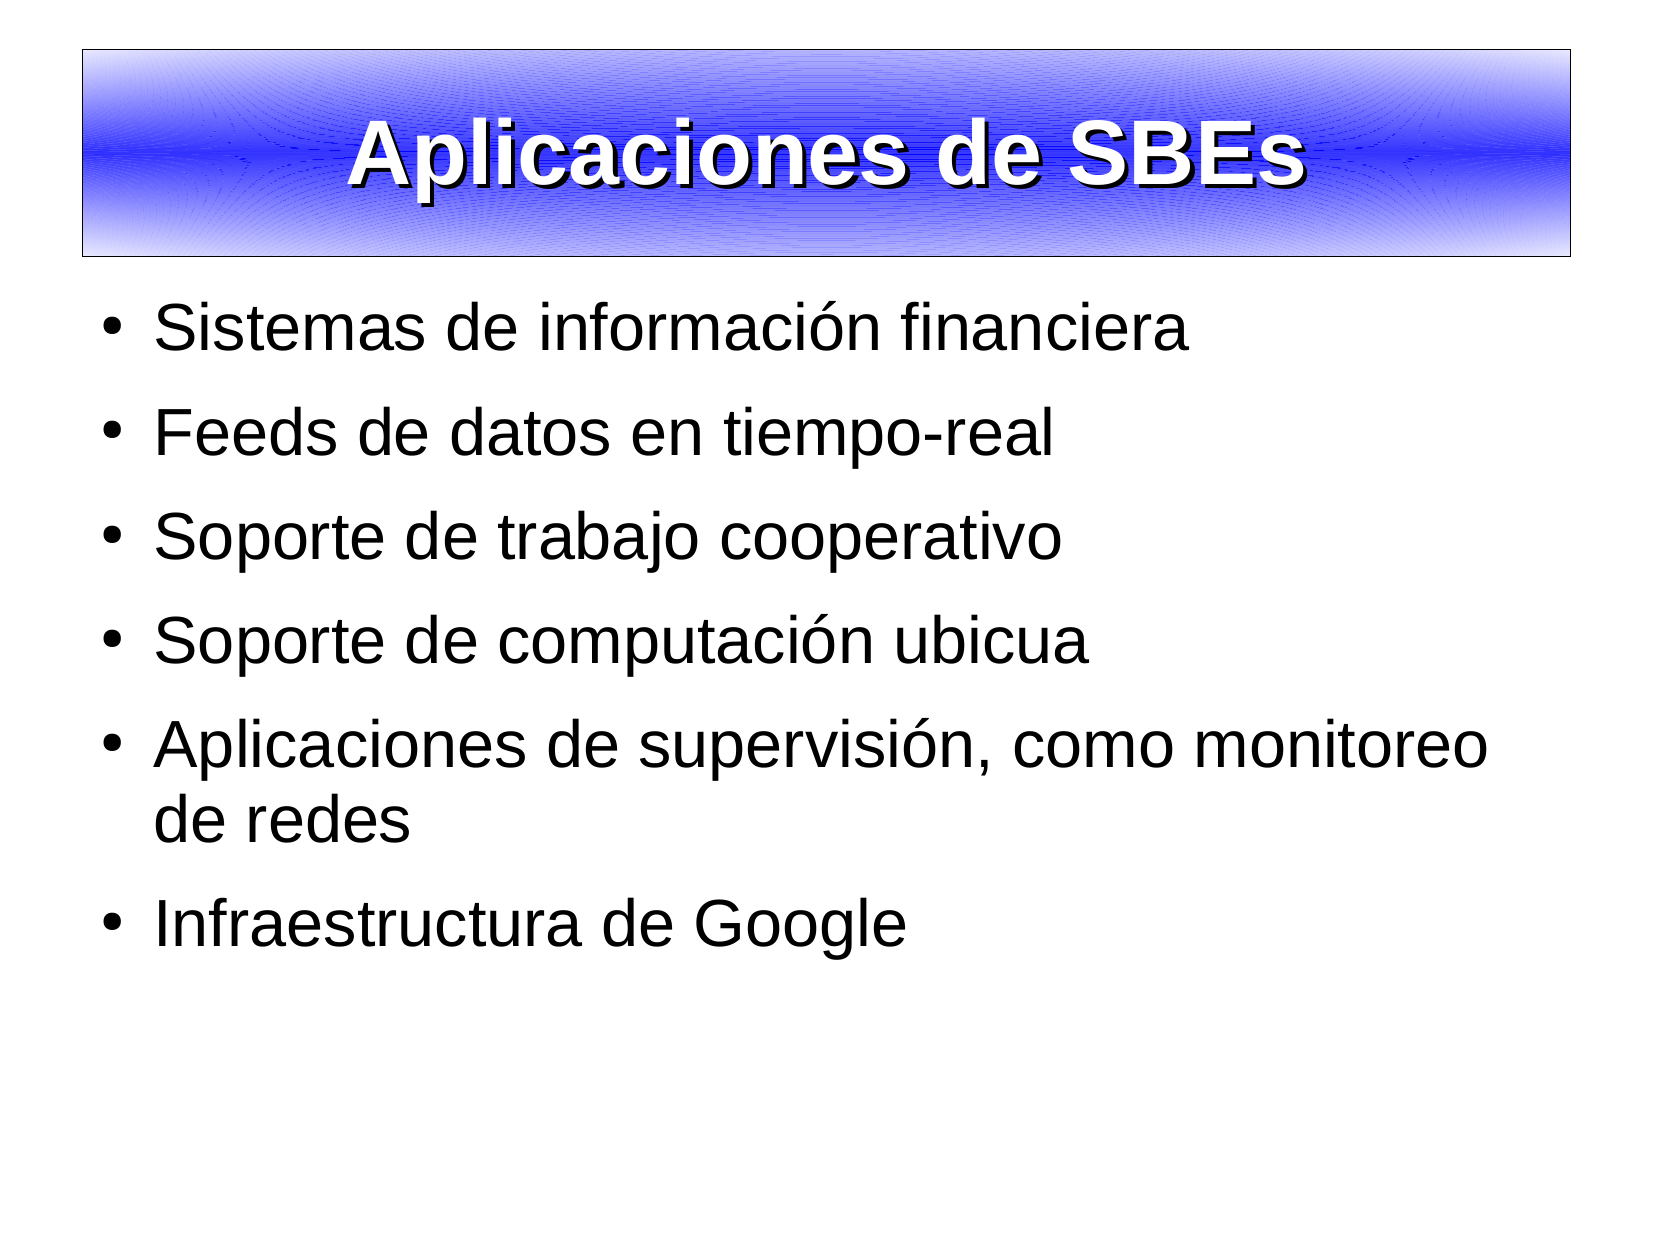

# Aplicaciones de SBEs
Sistemas de información financiera
Feeds de datos en tiempo-real
Soporte de trabajo cooperativo
Soporte de computación ubicua
Aplicaciones de supervisión, como monitoreo de redes
Infraestructura de Google